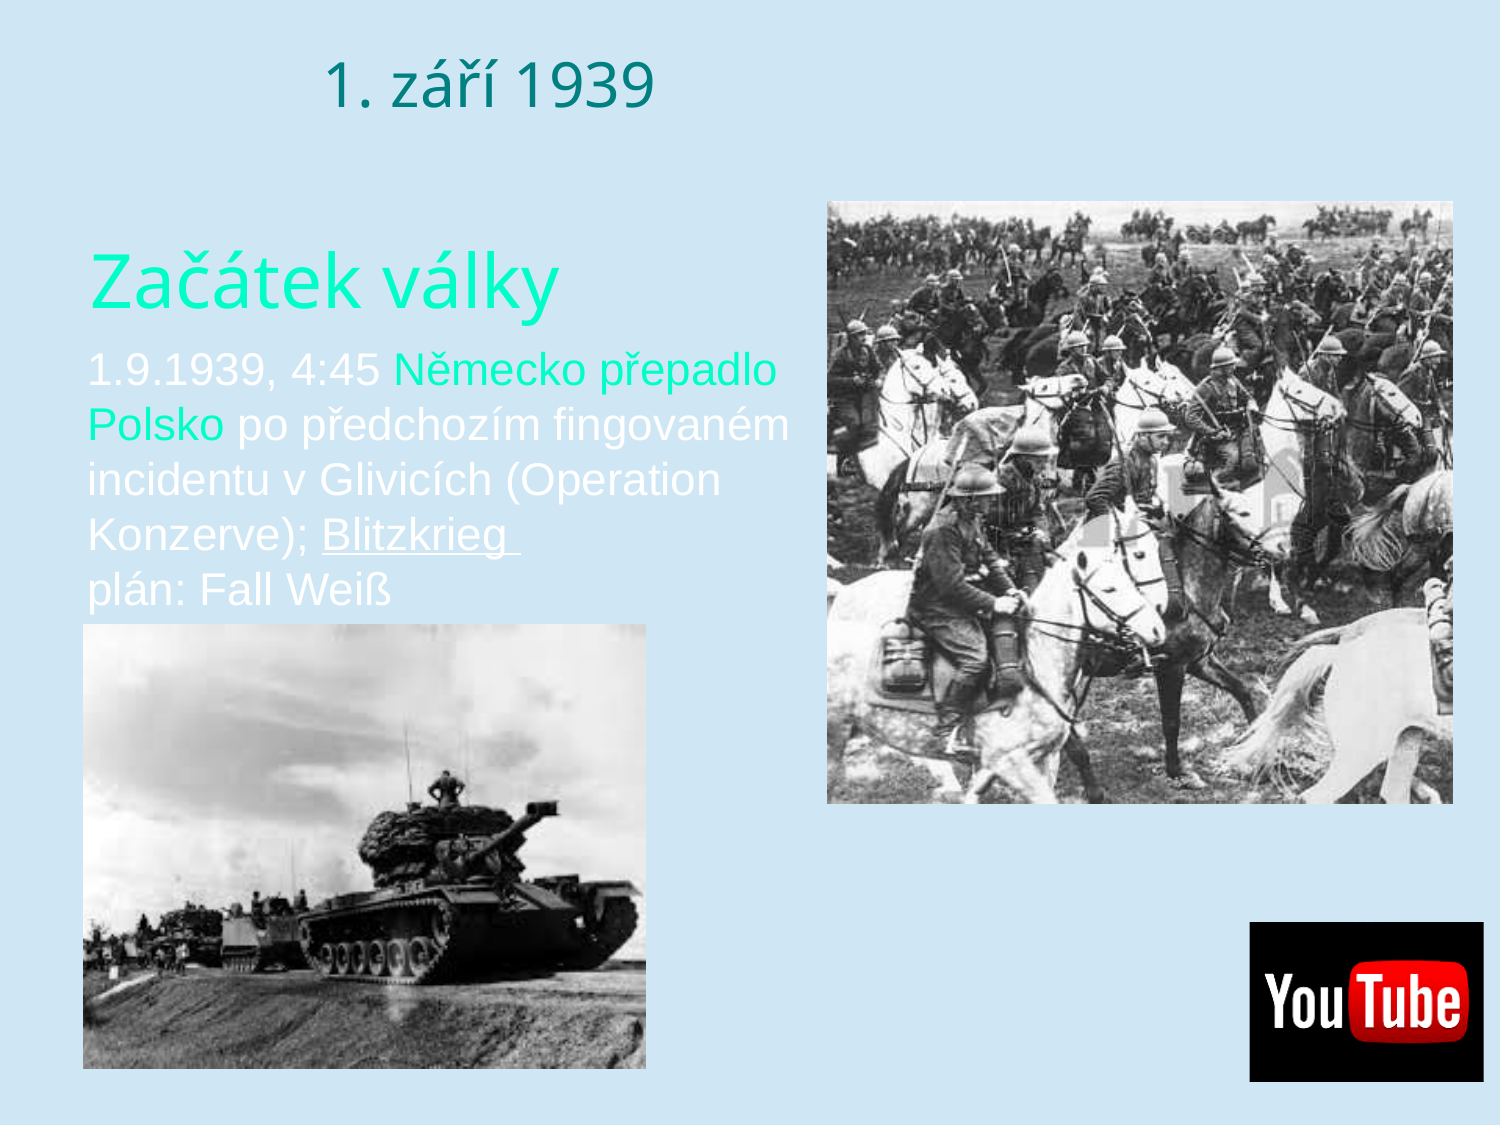

1. září 1939
Začátek války
1.9.1939, 4:45 Německo přepadlo Polsko po předchozím fingovaném incidentu v Glivicích (Operation Konzerve); Blitzkrieg
plán: Fall Weiß